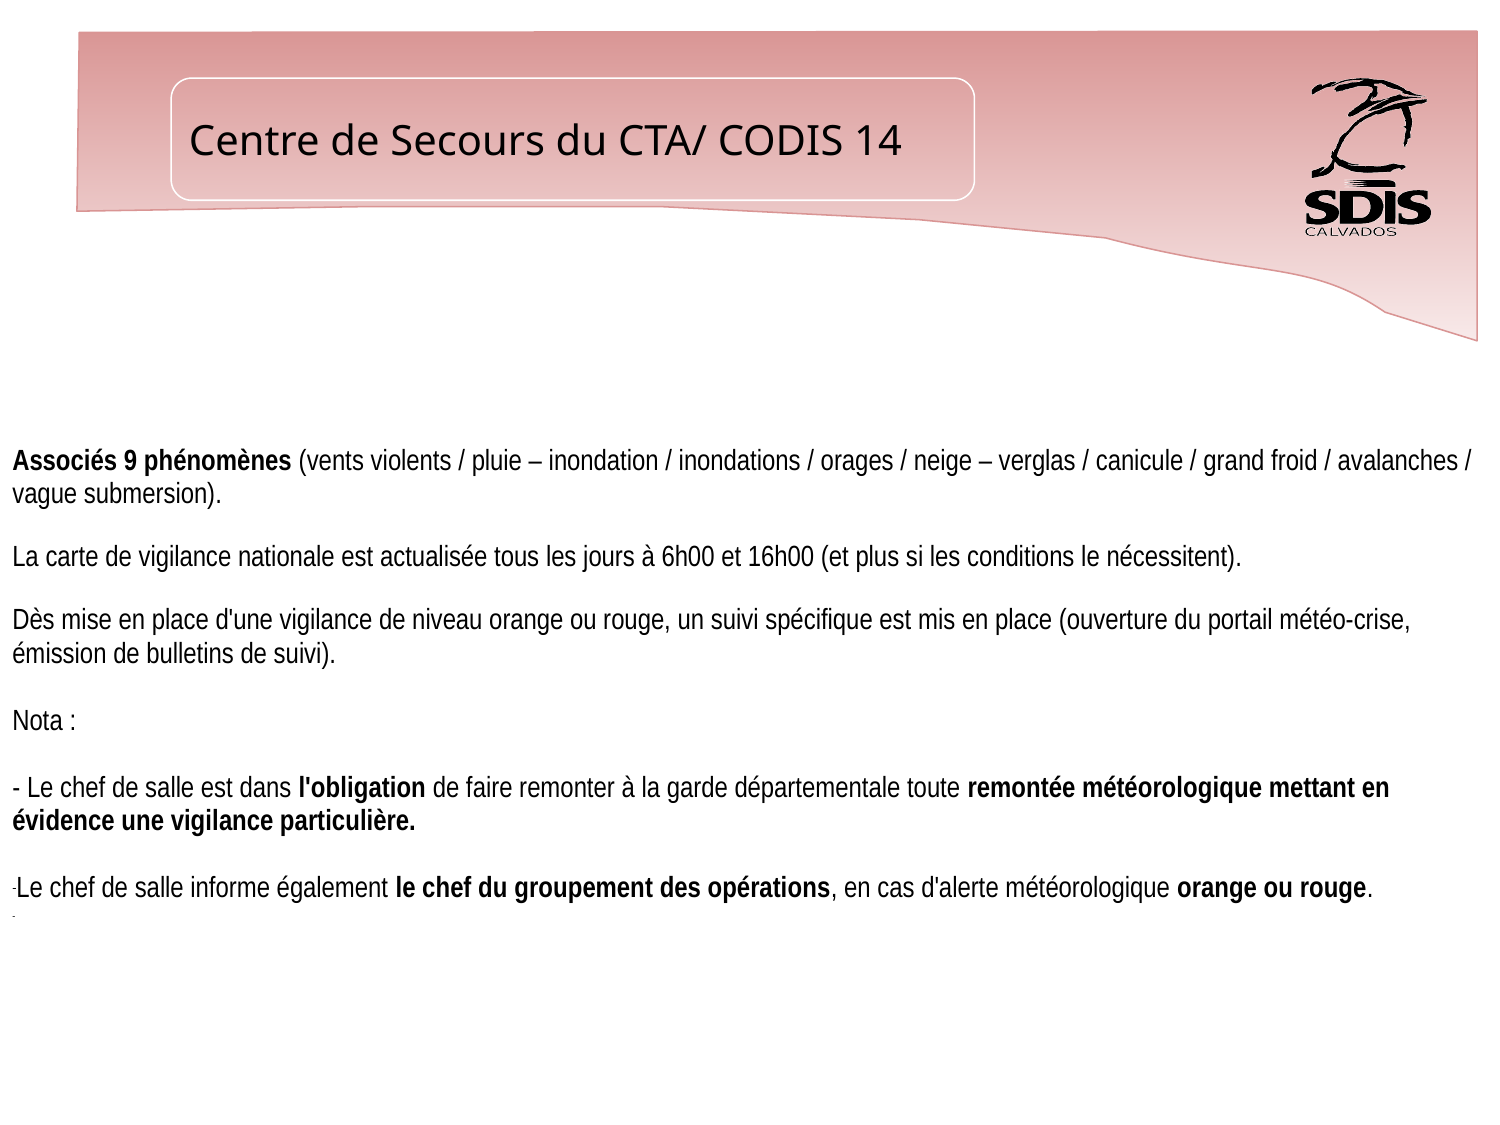

Centre de Secours du CTA/ CODIS 14
Associés 9 phénomènes (vents violents / pluie – inondation / inondations / orages / neige – verglas / canicule / grand froid / avalanches / vague submersion).
La carte de vigilance nationale est actualisée tous les jours à 6h00 et 16h00 (et plus si les conditions le nécessitent).
Dès mise en place d'une vigilance de niveau orange ou rouge, un suivi spécifique est mis en place (ouverture du portail météo-crise, émission de bulletins de suivi).
Nota :
- Le chef de salle est dans l'obligation de faire remonter à la garde départementale toute remontée météorologique mettant en évidence une vigilance particulière.
Le chef de salle informe également le chef du groupement des opérations, en cas d'alerte météorologique orange ou rouge.